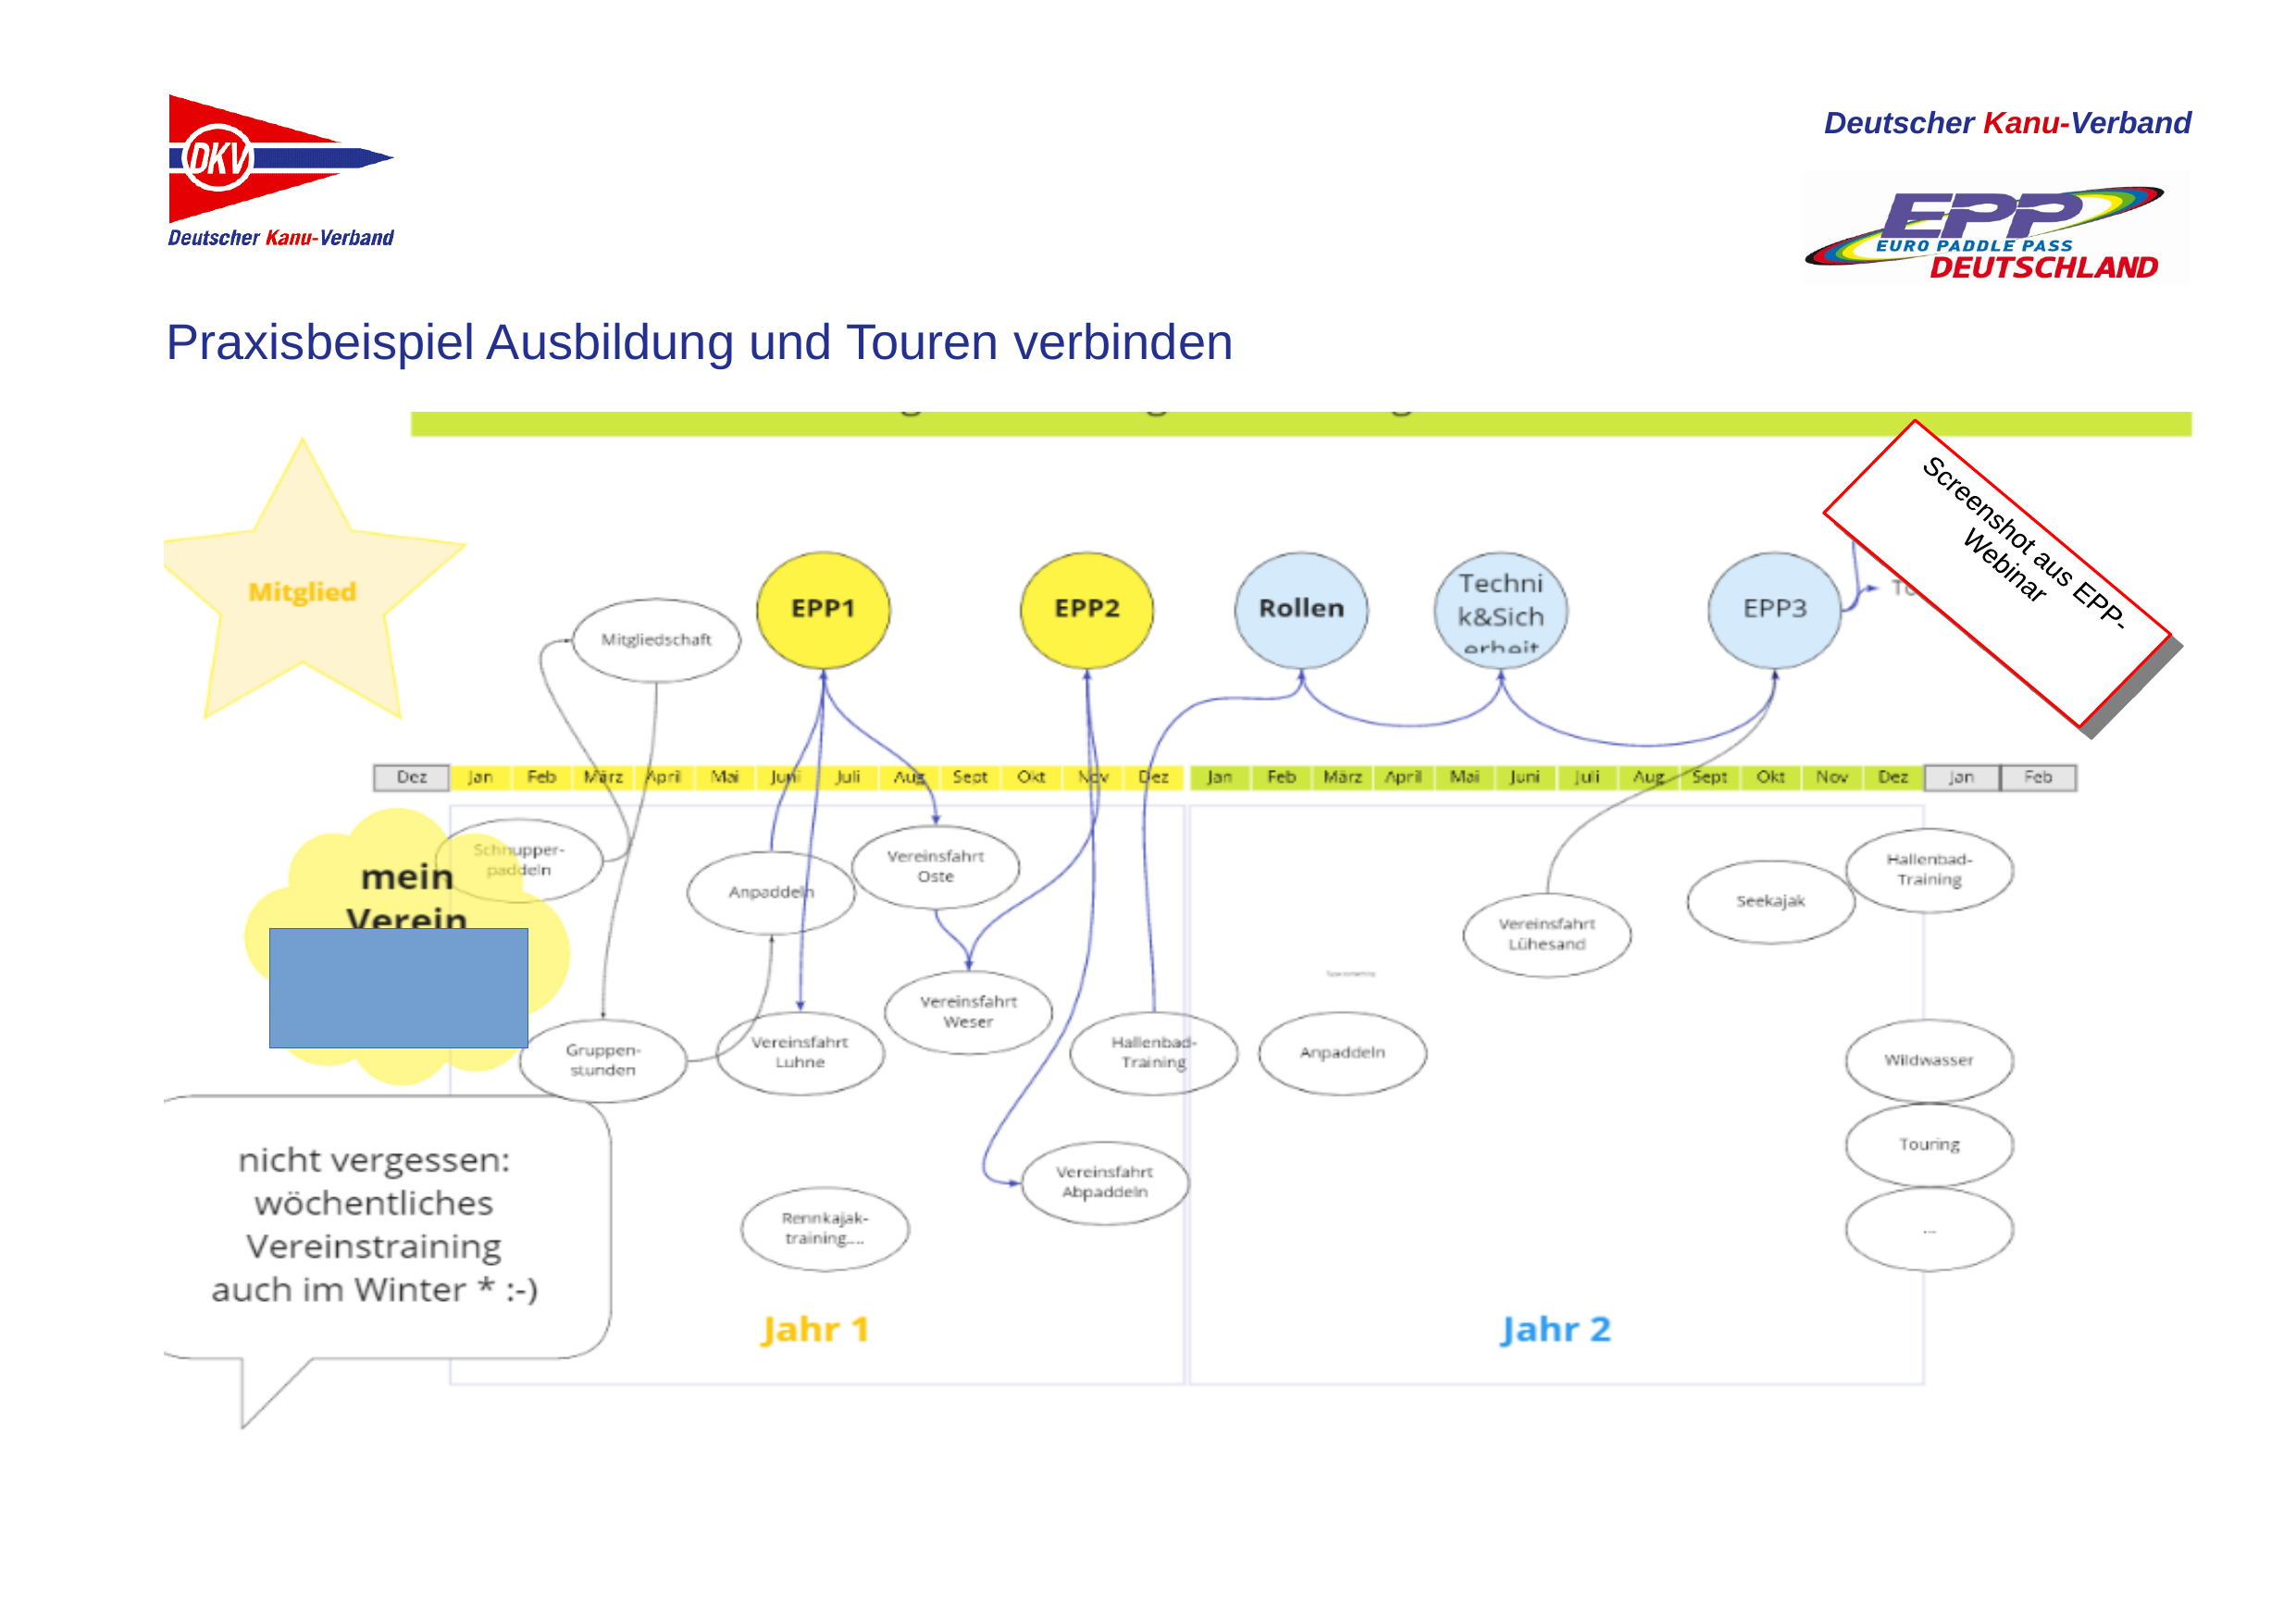

Praxisbeispiel Ausbildung und Touren verbinden
Screenshot aus EPP-Webinar
sdgf